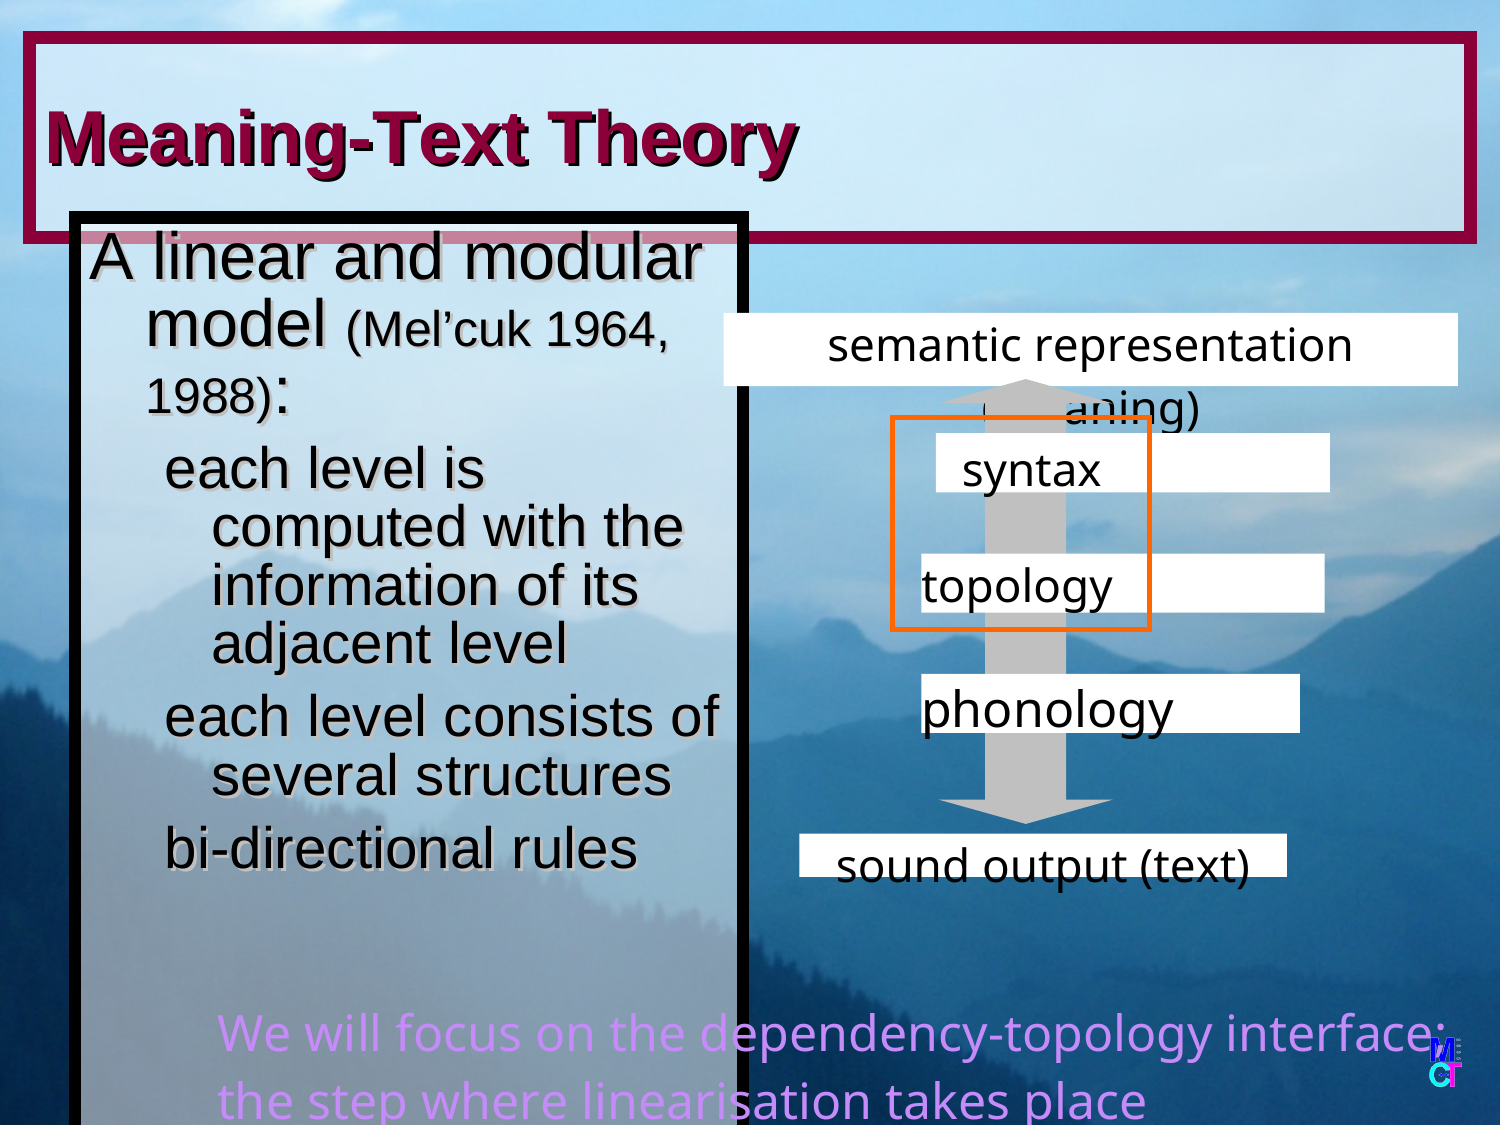

# Meaning-Text Theory
A linear and modular model (Mel’cuk 1964, 1988):
each level is computed with the information of its adjacent level
each level consists of several structures
bi-directional rules
semantic representation (meaning)
 syntax
topology
phonology
sound output (text)
We will focus on the dependency-topology interface;
the step where linearisation takes place